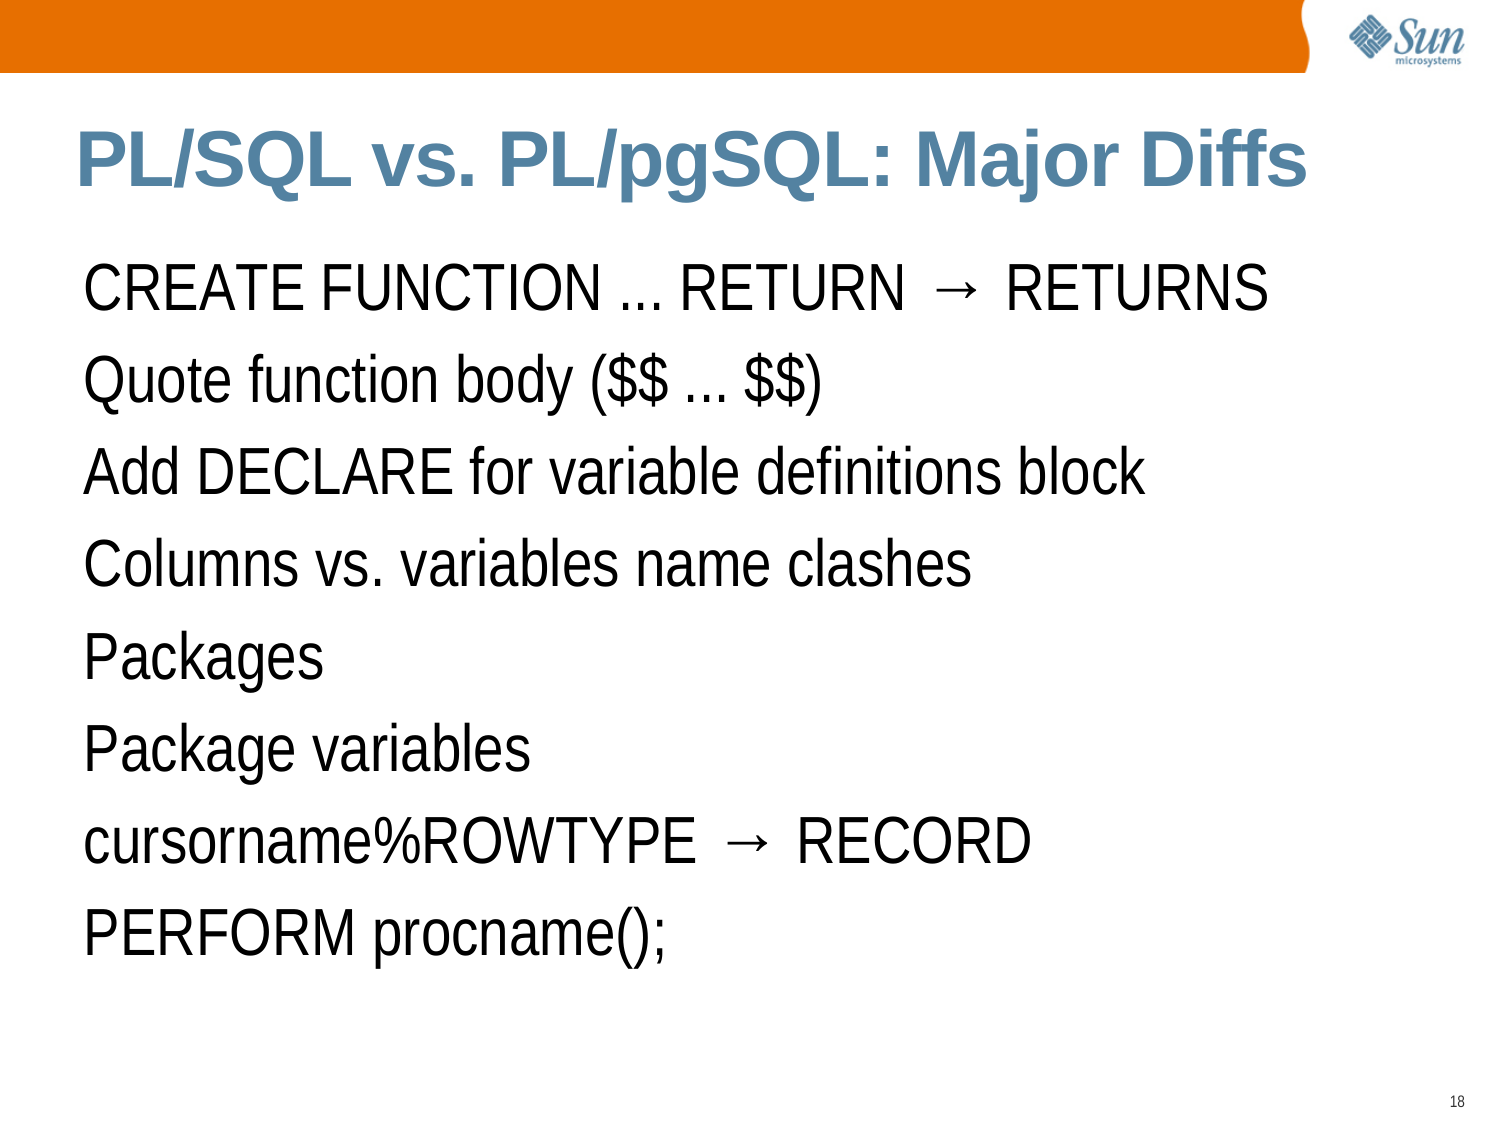

# PL/SQL vs. PL/pgSQL: Major Diffs
CREATE FUNCTION ... RETURN → RETURNS
Quote function body ($$ ... $$)
Add DECLARE for variable definitions block
Columns vs. variables name clashes
Packages
Package variables
cursorname%ROWTYPE → RECORD
PERFORM procname();